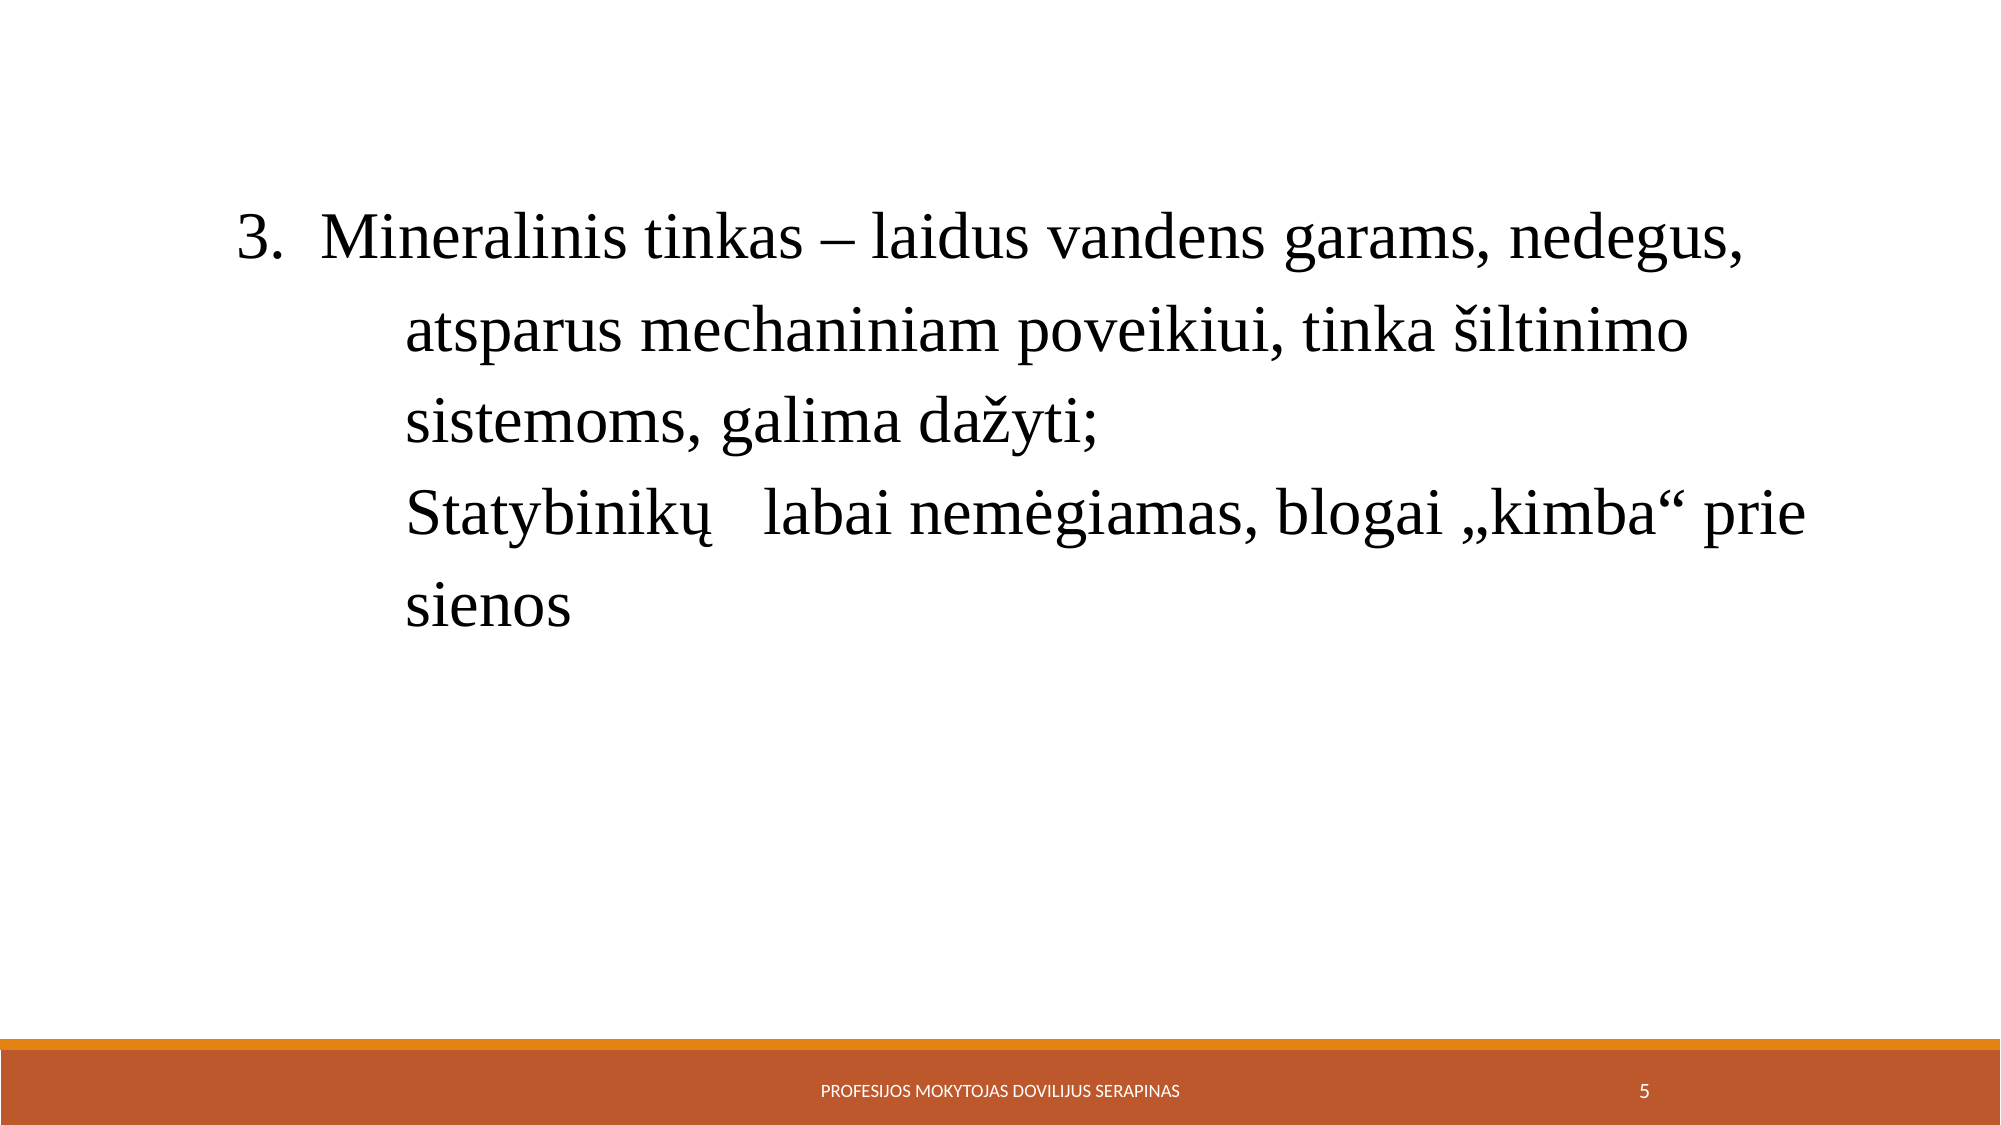

Mineralinis tinkas – laidus vandens garams, nedegus, atsparus mechaniniam poveikiui, tinka šiltinimo sistemoms, galima dažyti;
Statybinikų labai nemėgiamas, blogai „kimba“ prie sienos
Profesijos Mokytojas Dovilijus Serapinas